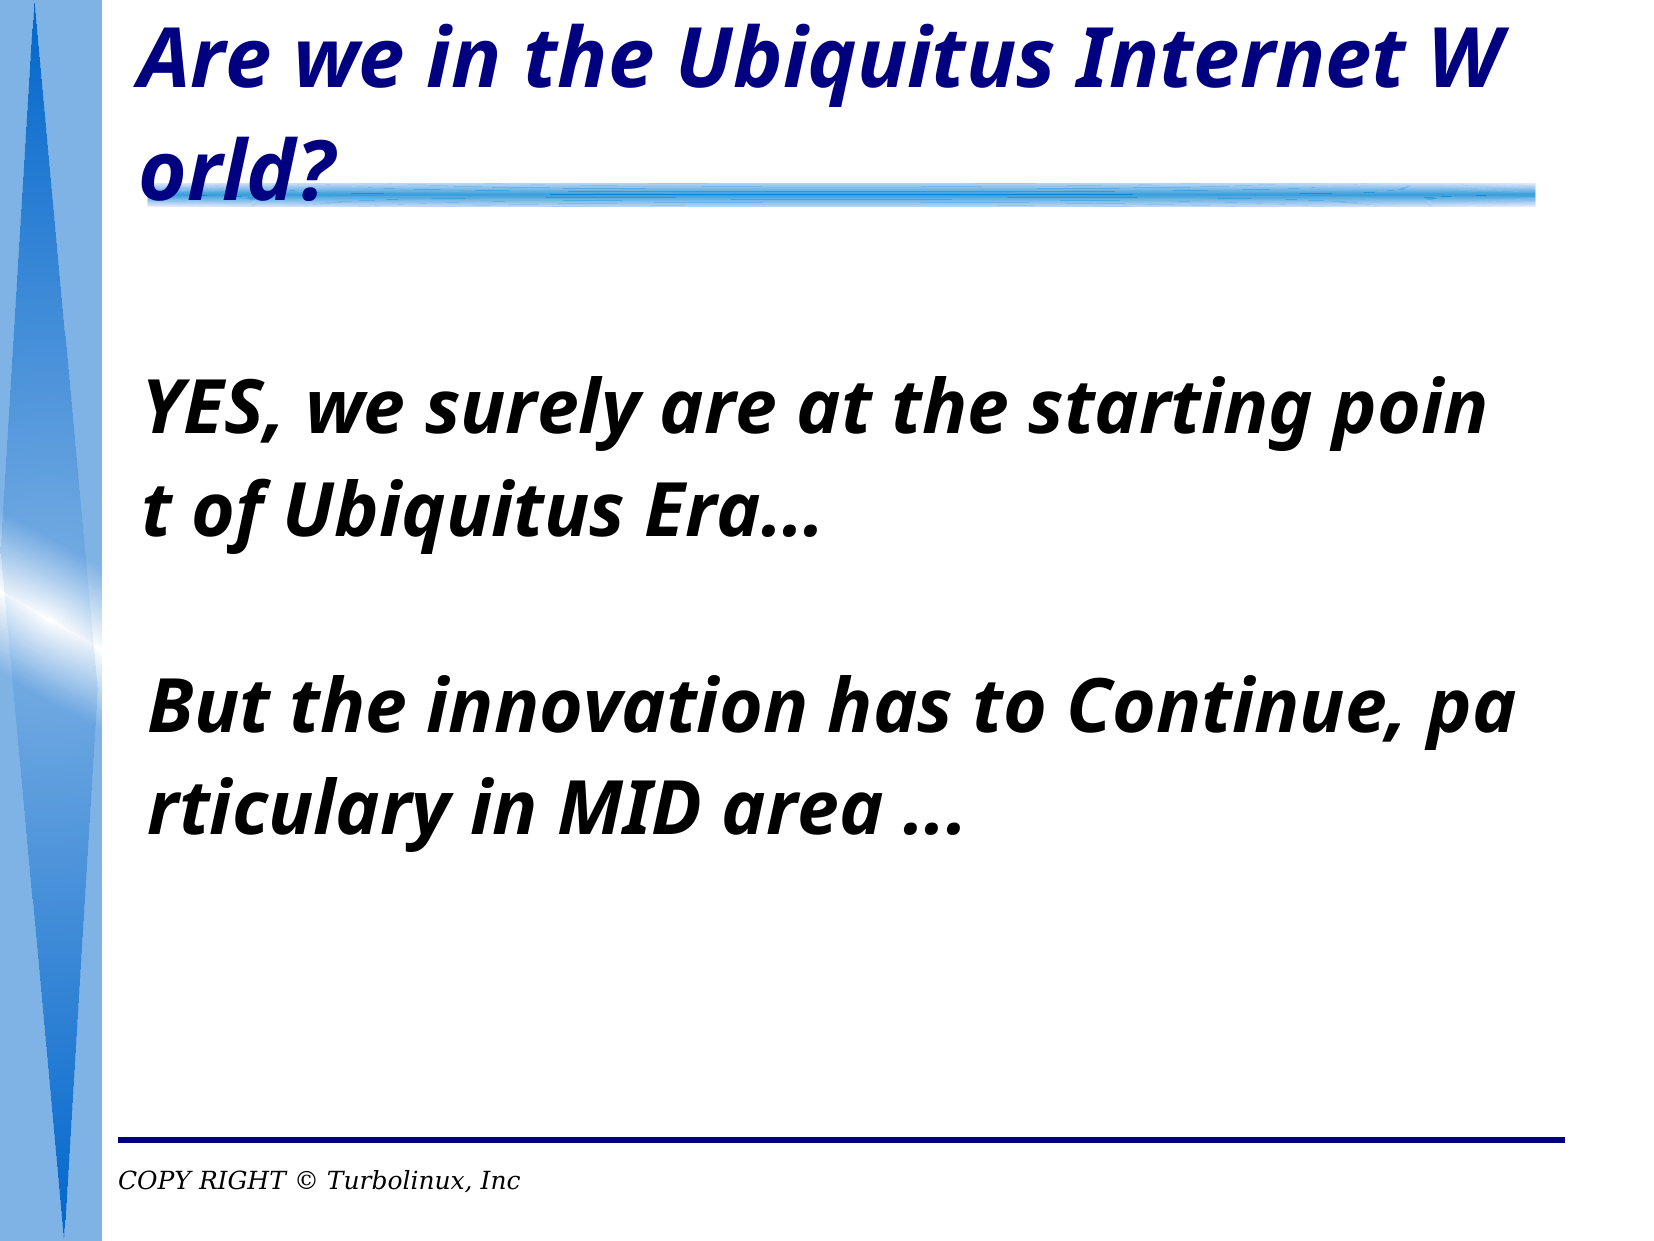

Are we in the Ubiquitus Internet World?
# YES, we surely are at the starting point of Ubiquitus Era...
But the innovation has to Continue, particulary in MID area ...